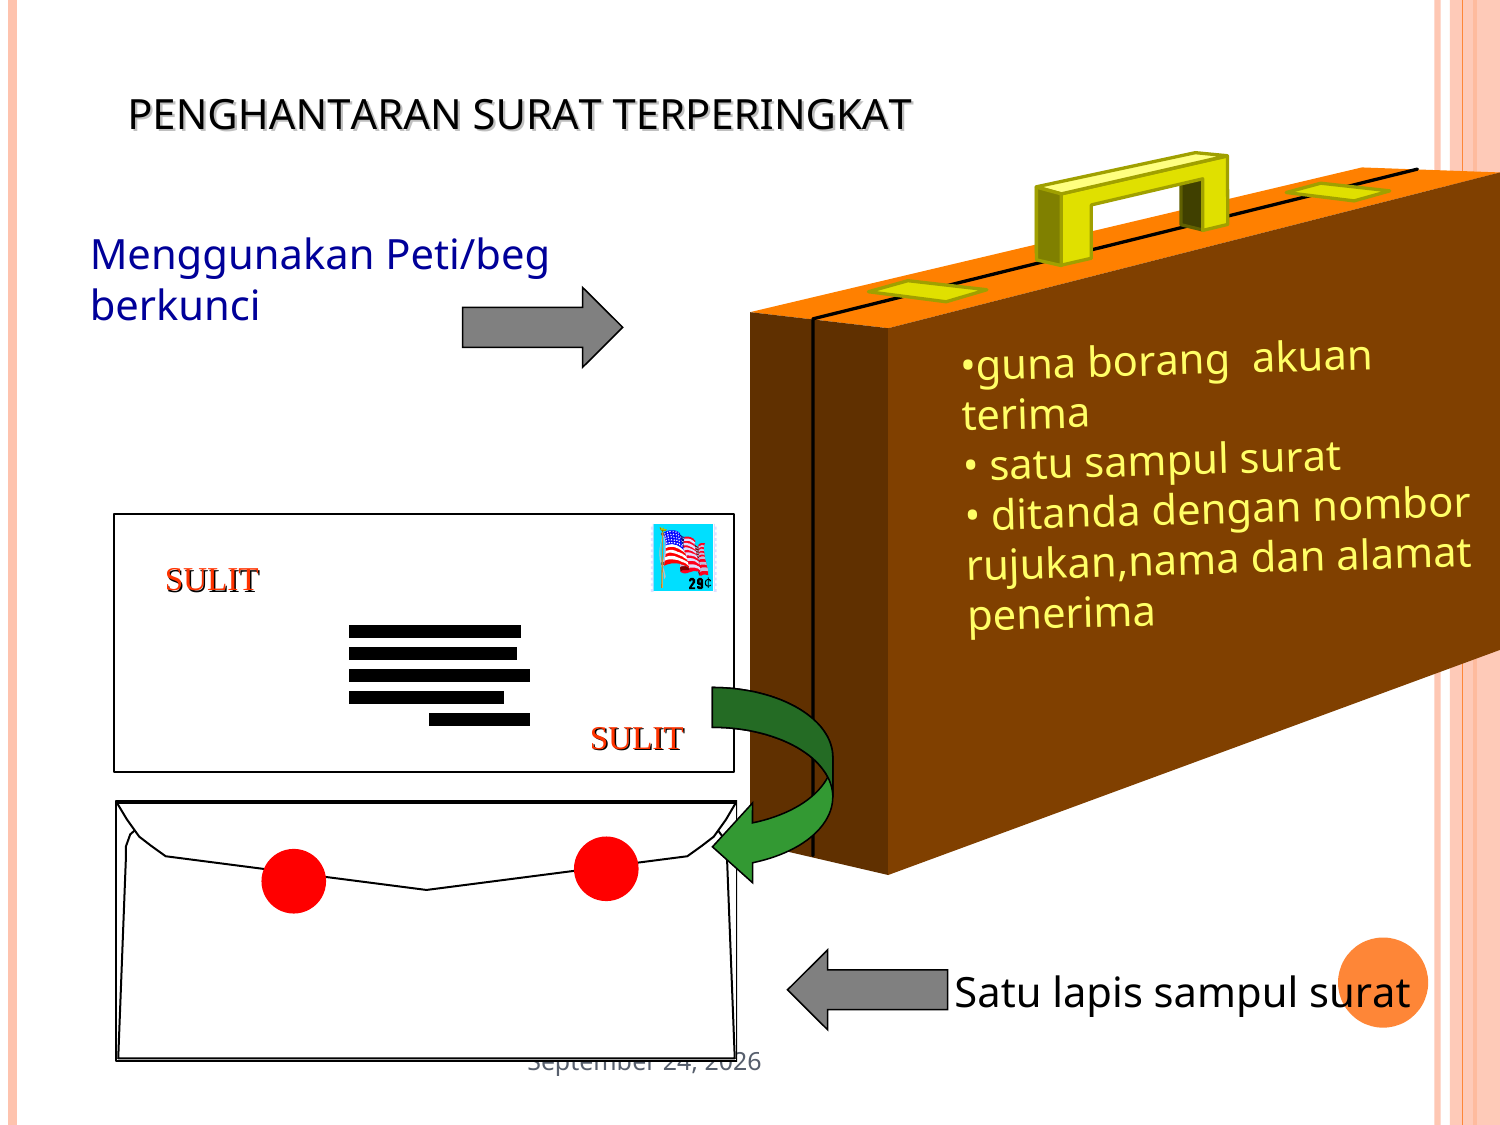

PENGHANTARAN SURAT TERPERINGKAT
Menggunakan Peti/beg
berkunci
#
guna borang akuan terima
 satu sampul surat
 ditanda dengan nombor rujukan,nama dan alamat penerima
SULIT
SULIT
 Satu lapis sampul surat